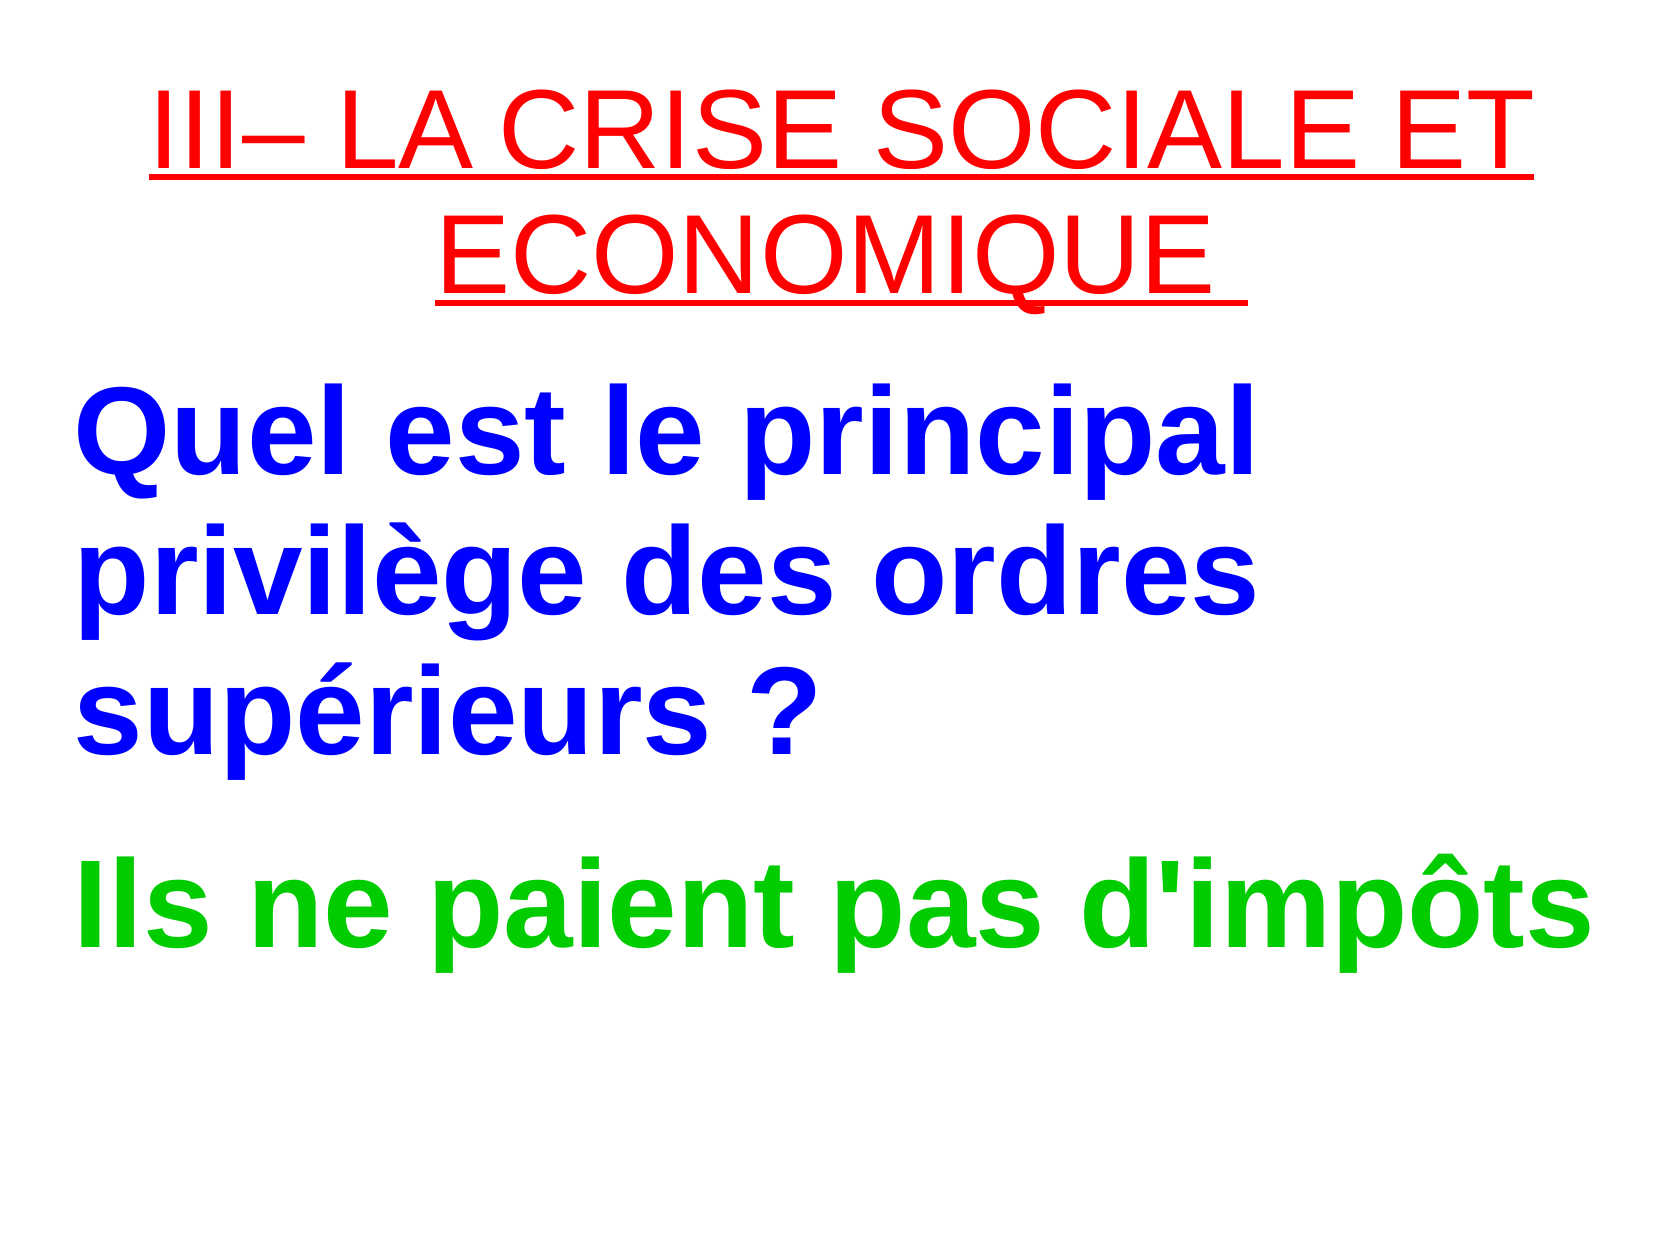

III– LA CRISE SOCIALE ET ECONOMIQUE
Quel est le principal privilège des ordres supérieurs ?
Ils ne paient pas d'impôts